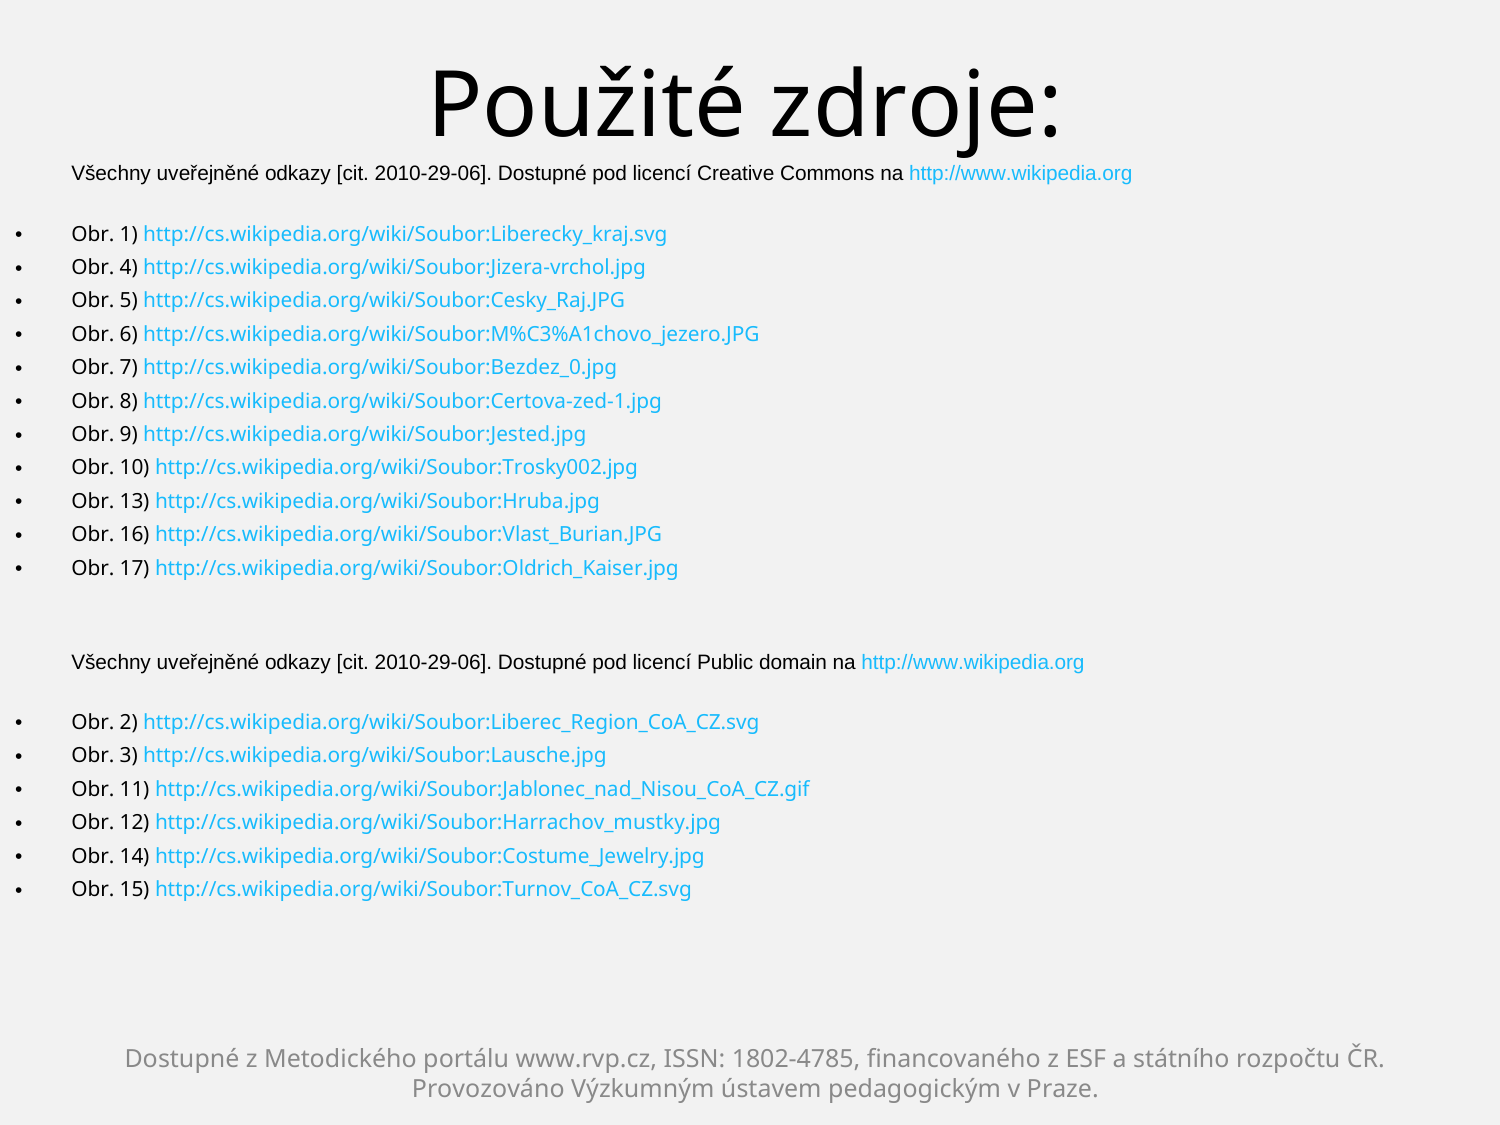

# Použité zdroje:
	Všechny uveřejněné odkazy [cit. 2010-29-06]. Dostupné pod licencí Creative Commons na http://www.wikipedia.org
Obr. 1) http://cs.wikipedia.org/wiki/Soubor:Liberecky_kraj.svg
Obr. 4) http://cs.wikipedia.org/wiki/Soubor:Jizera-vrchol.jpg
Obr. 5) http://cs.wikipedia.org/wiki/Soubor:Cesky_Raj.JPG
Obr. 6) http://cs.wikipedia.org/wiki/Soubor:M%C3%A1chovo_jezero.JPG
Obr. 7) http://cs.wikipedia.org/wiki/Soubor:Bezdez_0.jpg
Obr. 8) http://cs.wikipedia.org/wiki/Soubor:Certova-zed-1.jpg
Obr. 9) http://cs.wikipedia.org/wiki/Soubor:Jested.jpg
Obr. 10) http://cs.wikipedia.org/wiki/Soubor:Trosky002.jpg
Obr. 13) http://cs.wikipedia.org/wiki/Soubor:Hruba.jpg
Obr. 16) http://cs.wikipedia.org/wiki/Soubor:Vlast_Burian.JPG
Obr. 17) http://cs.wikipedia.org/wiki/Soubor:Oldrich_Kaiser.jpg
	Všechny uveřejněné odkazy [cit. 2010-29-06]. Dostupné pod licencí Public domain na http://www.wikipedia.org
Obr. 2) http://cs.wikipedia.org/wiki/Soubor:Liberec_Region_CoA_CZ.svg
Obr. 3) http://cs.wikipedia.org/wiki/Soubor:Lausche.jpg
Obr. 11) http://cs.wikipedia.org/wiki/Soubor:Jablonec_nad_Nisou_CoA_CZ.gif
Obr. 12) http://cs.wikipedia.org/wiki/Soubor:Harrachov_mustky.jpg
Obr. 14) http://cs.wikipedia.org/wiki/Soubor:Costume_Jewelry.jpg
Obr. 15) http://cs.wikipedia.org/wiki/Soubor:Turnov_CoA_CZ.svg
Dostupné z Metodického portálu www.rvp.cz, ISSN: 1802-4785, financovaného z ESF a státního rozpočtu ČR. Provozováno Výzkumným ústavem pedagogickým v Praze.